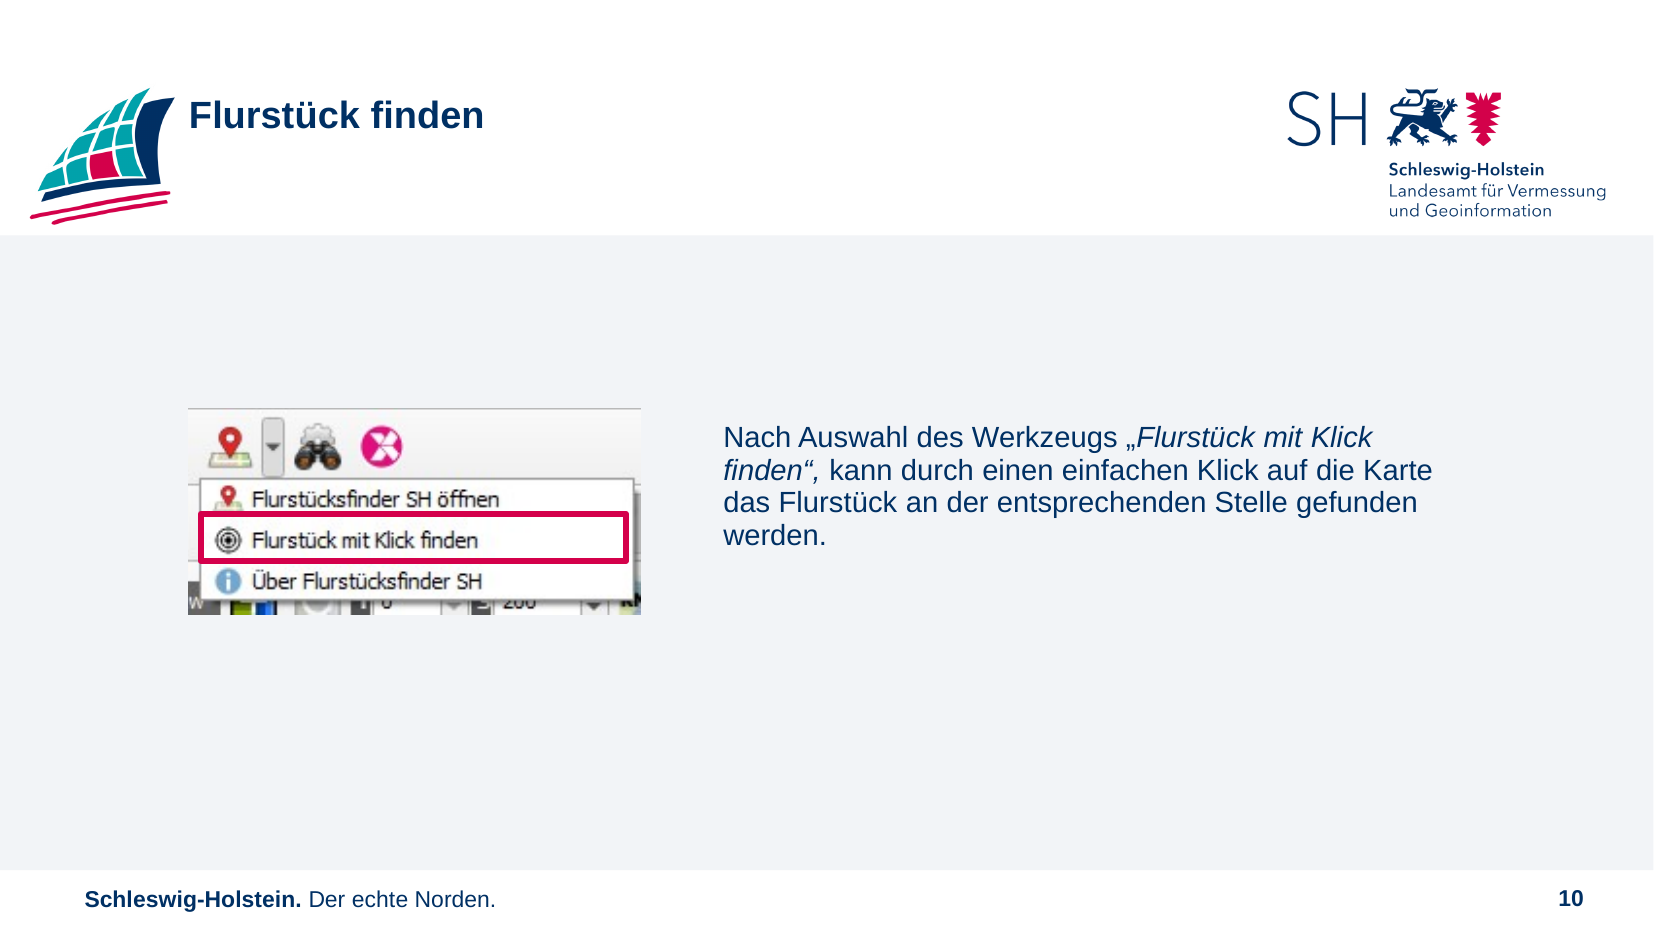

# Flurstück finden
Nach Auswahl des Werkzeugs „Flurstück mit Klick finden“, kann durch einen einfachen Klick auf die Karte das Flurstück an der entsprechenden Stelle gefunden werden.
10